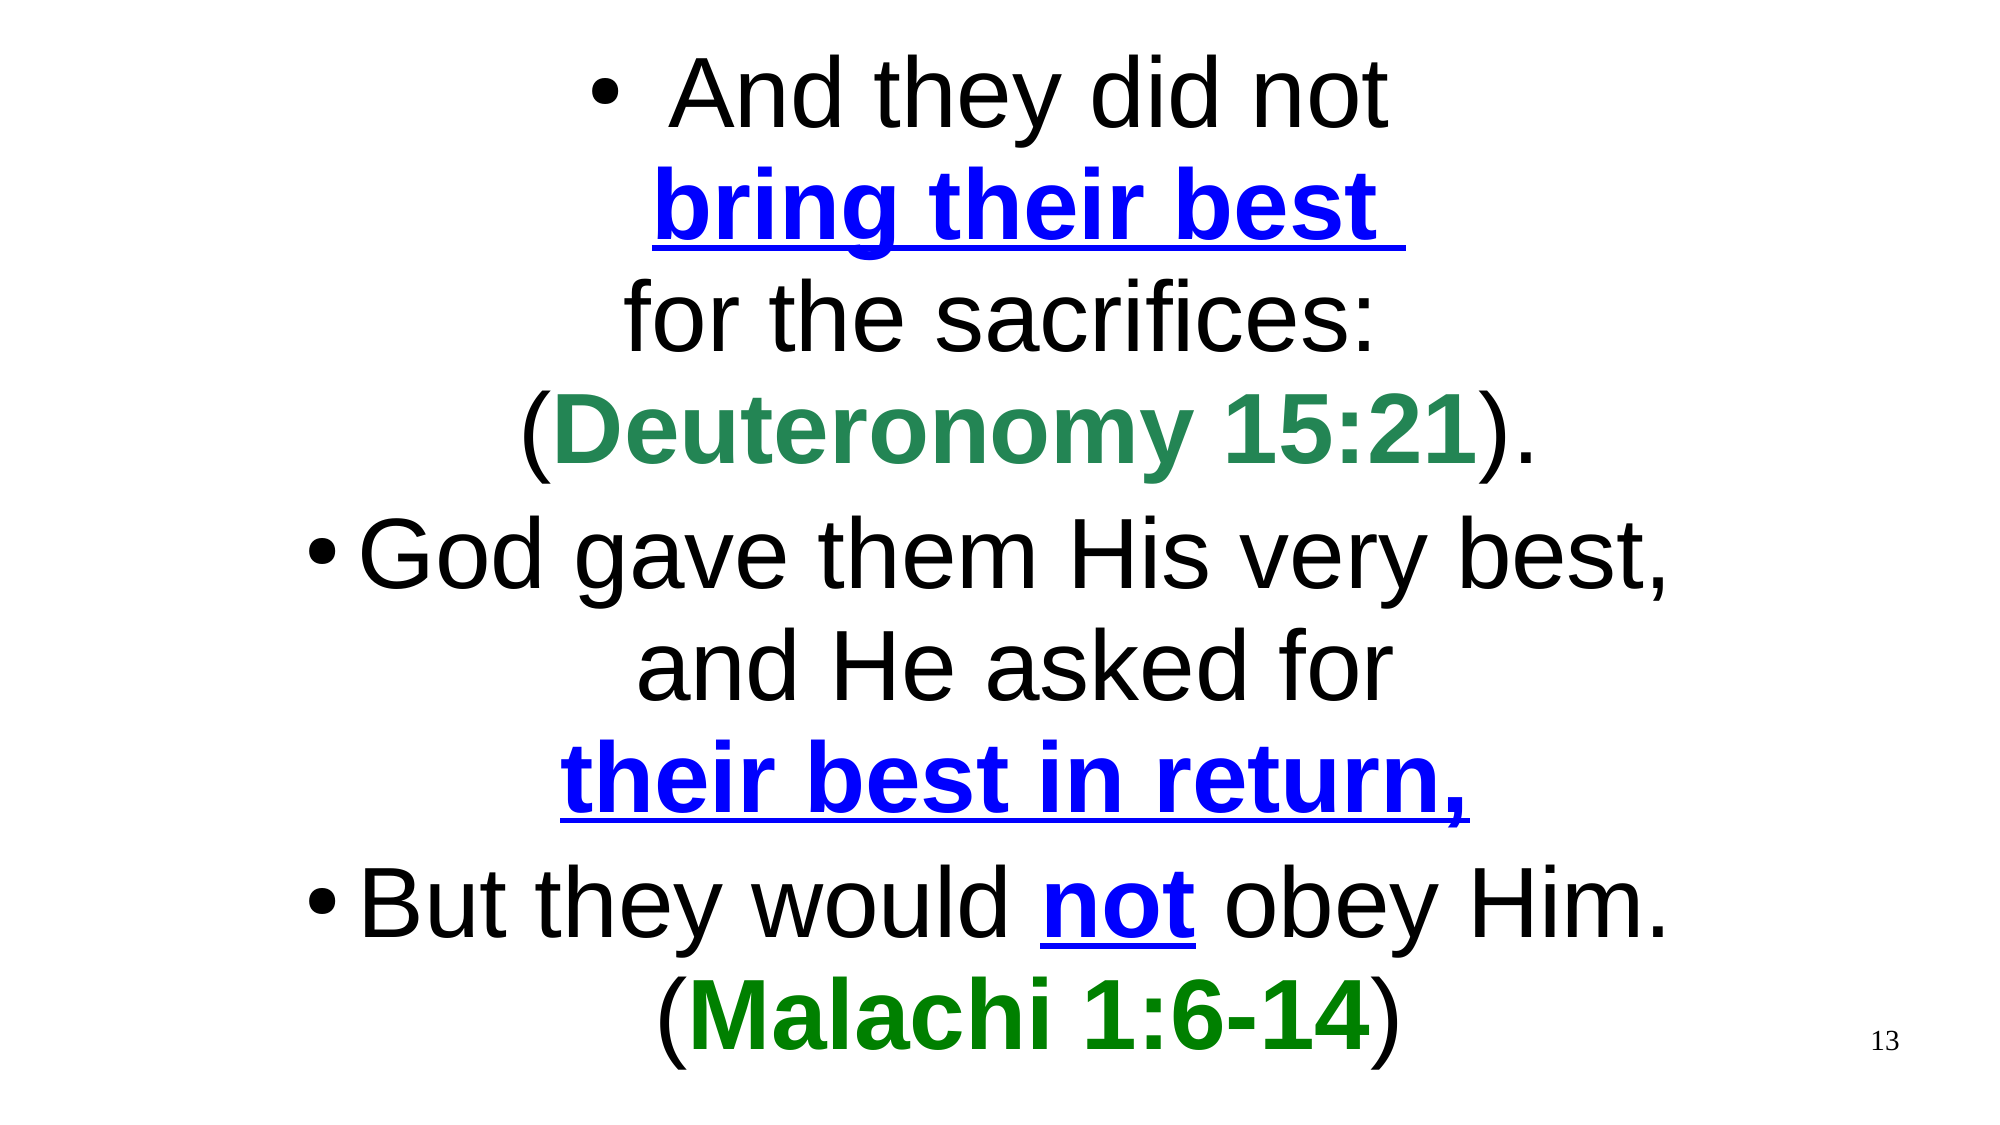

# And they did not bring their best for the sacrifices: (Deuteronomy 15:21).
God gave them His very best,
and He asked for
their best in return,
But they would not obey Him.
(Malachi 1:6-14)
13